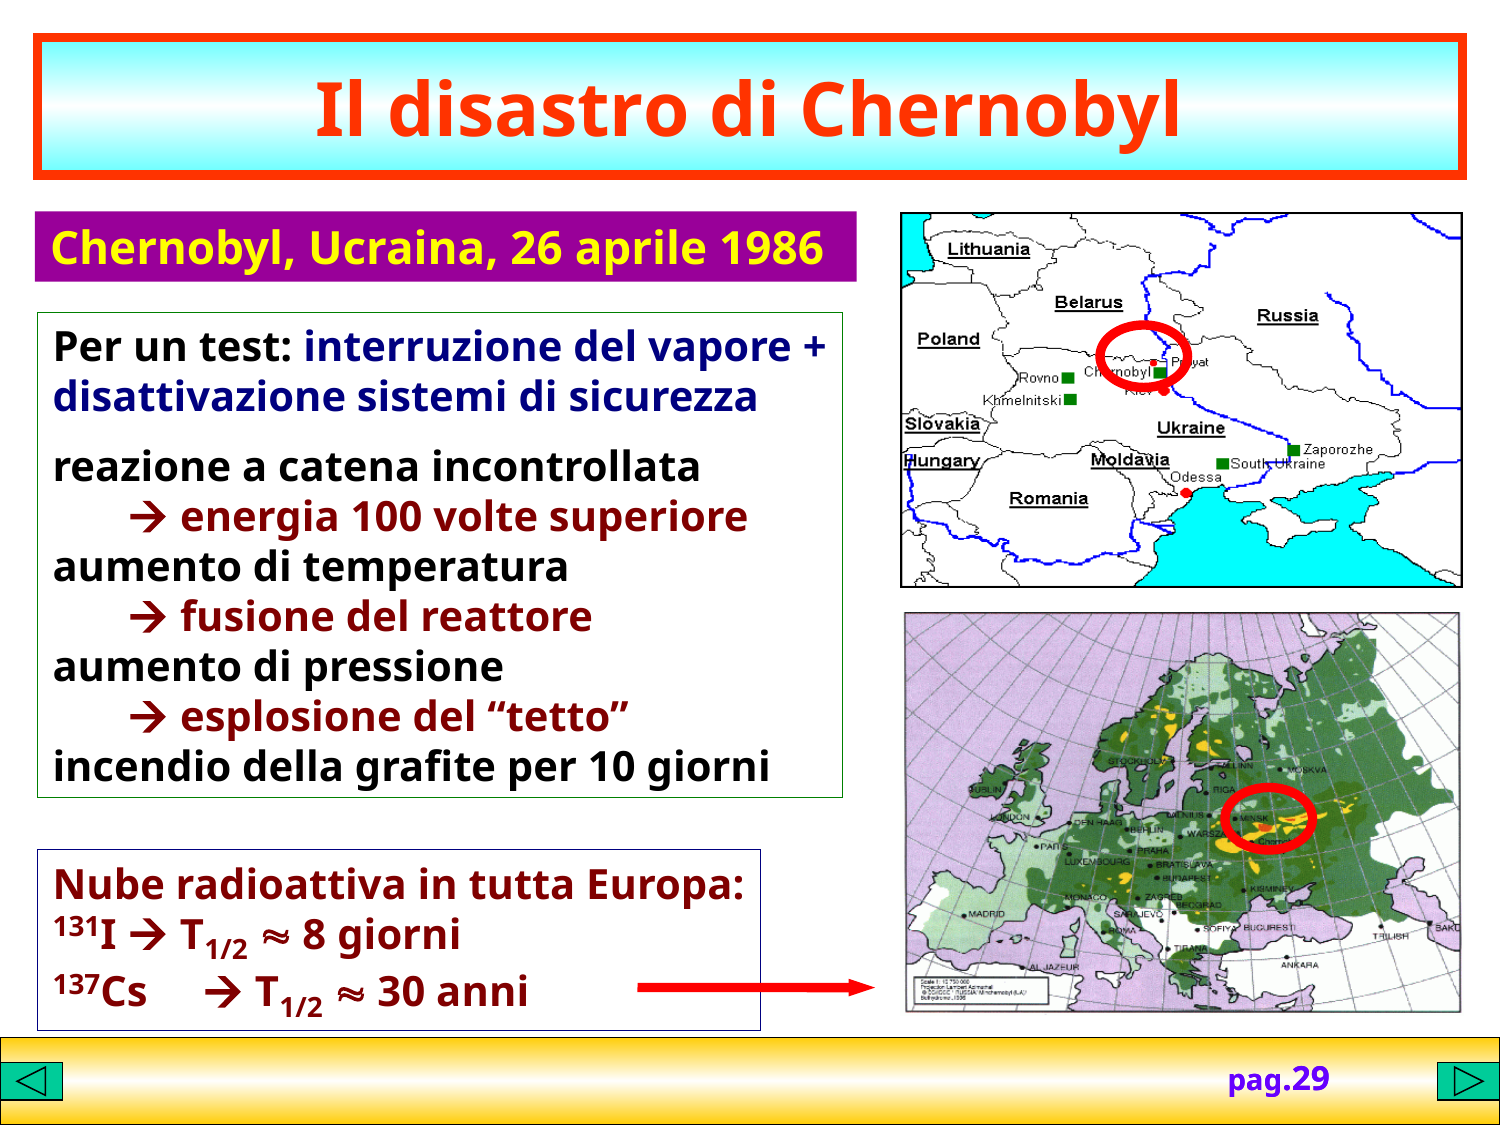

# Il disastro di Chernobyl
Chernobyl, Ucraina, 26 aprile 1986
Per un test: interruzione del vapore +
disattivazione sistemi di sicurezza
reazione a catena incontrollata
	 energia 100 volte superiore
aumento di temperatura
	 fusione del reattore
aumento di pressione
	 esplosione del “tetto”
incendio della grafite per 10 giorni
Nube radioattiva in tutta Europa:
131I	 T1/2  8 giorni
137Cs 	 T1/2  30 anni
pag.
29